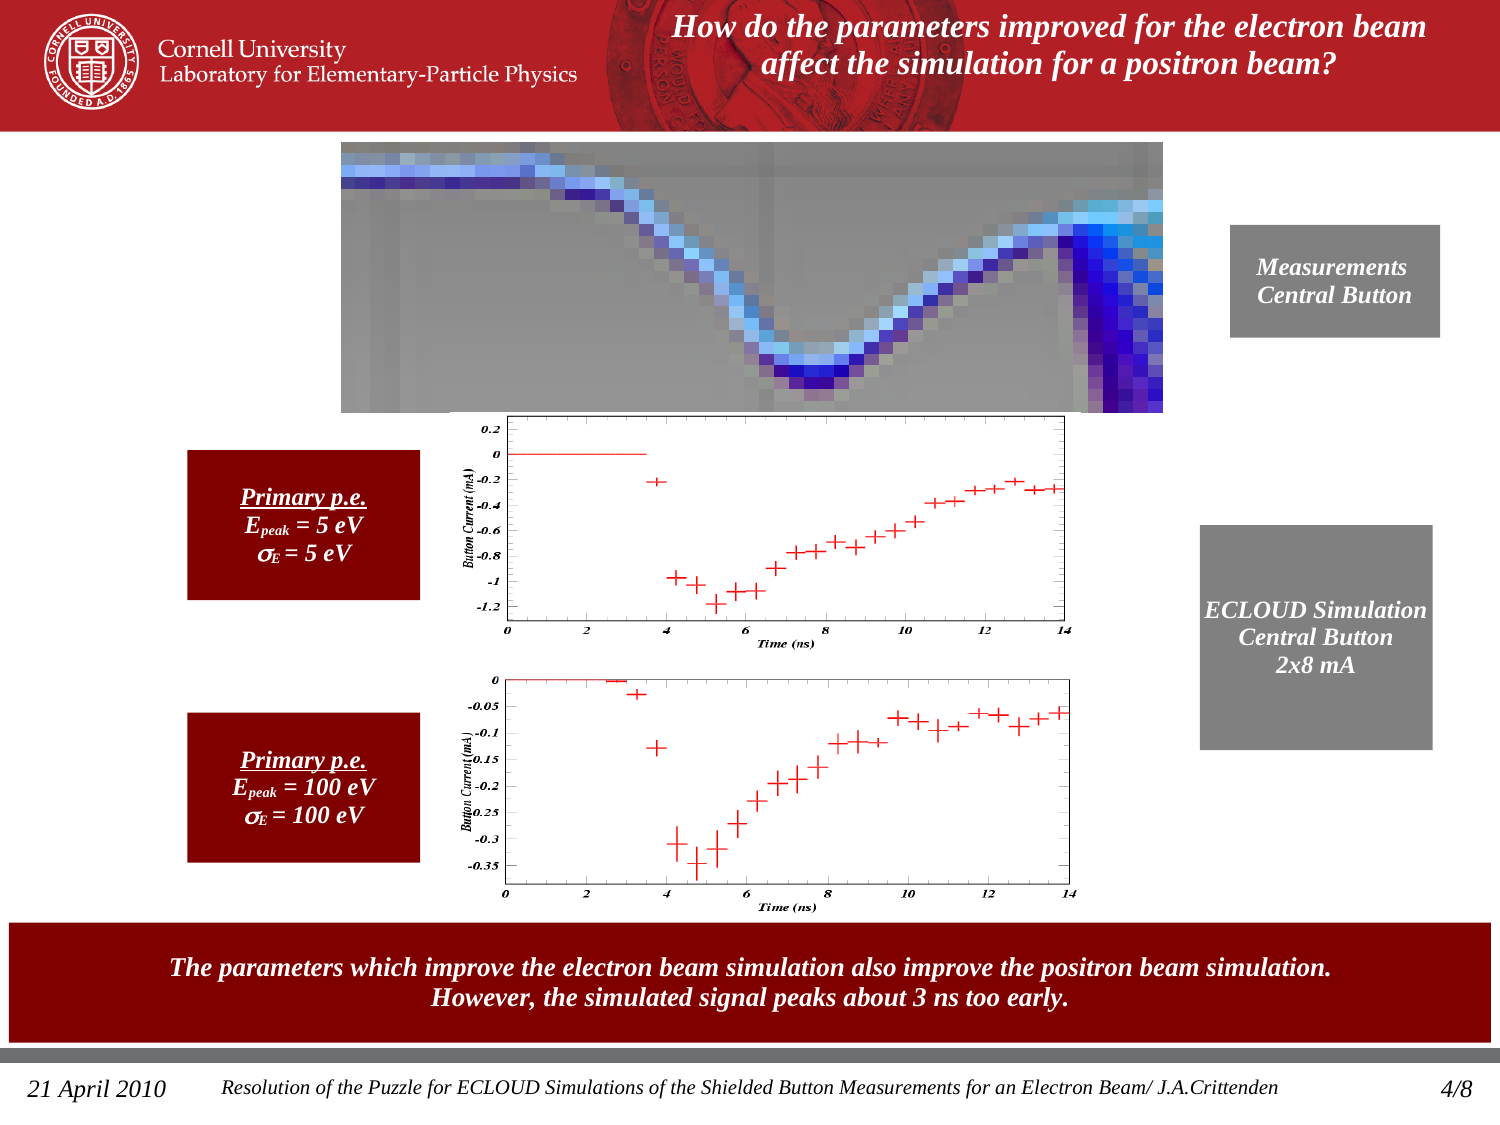

How do the parameters improved for the electron beam
affect the simulation for a positron beam?
Measurements
Central Button
Primary p.e.
Epeak = 5 eV
sE = 5 eV
ECLOUD Simulation
Central Button
2x8 mA
Primary p.e.
Epeak = 100 eV
sE = 100 eV
The parameters which improve the electron beam simulation also improve the positron beam simulation.
However, the simulated signal peaks about 3 ns too early.